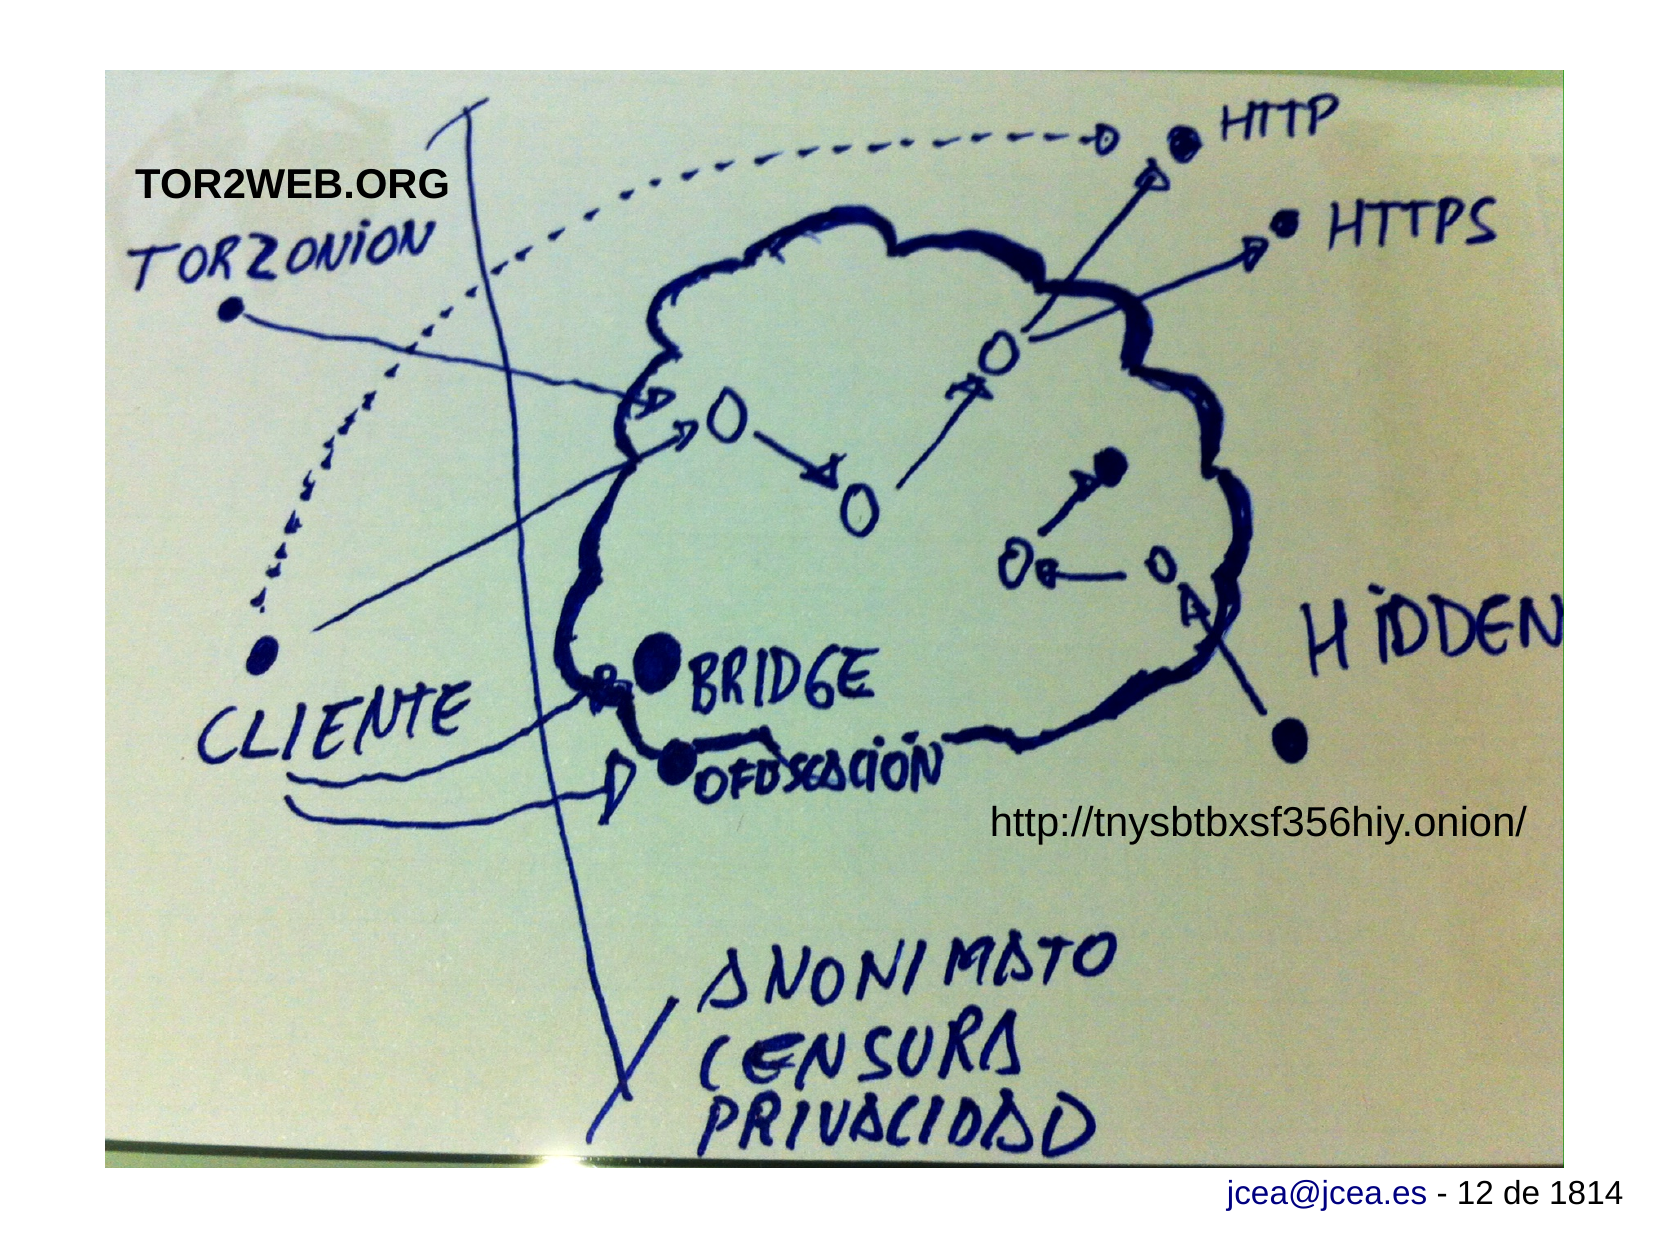

#
TOR2WEB.ORG
http://tnysbtbxsf356hiy.onion/
jcea@jcea.es - 12 de 1814